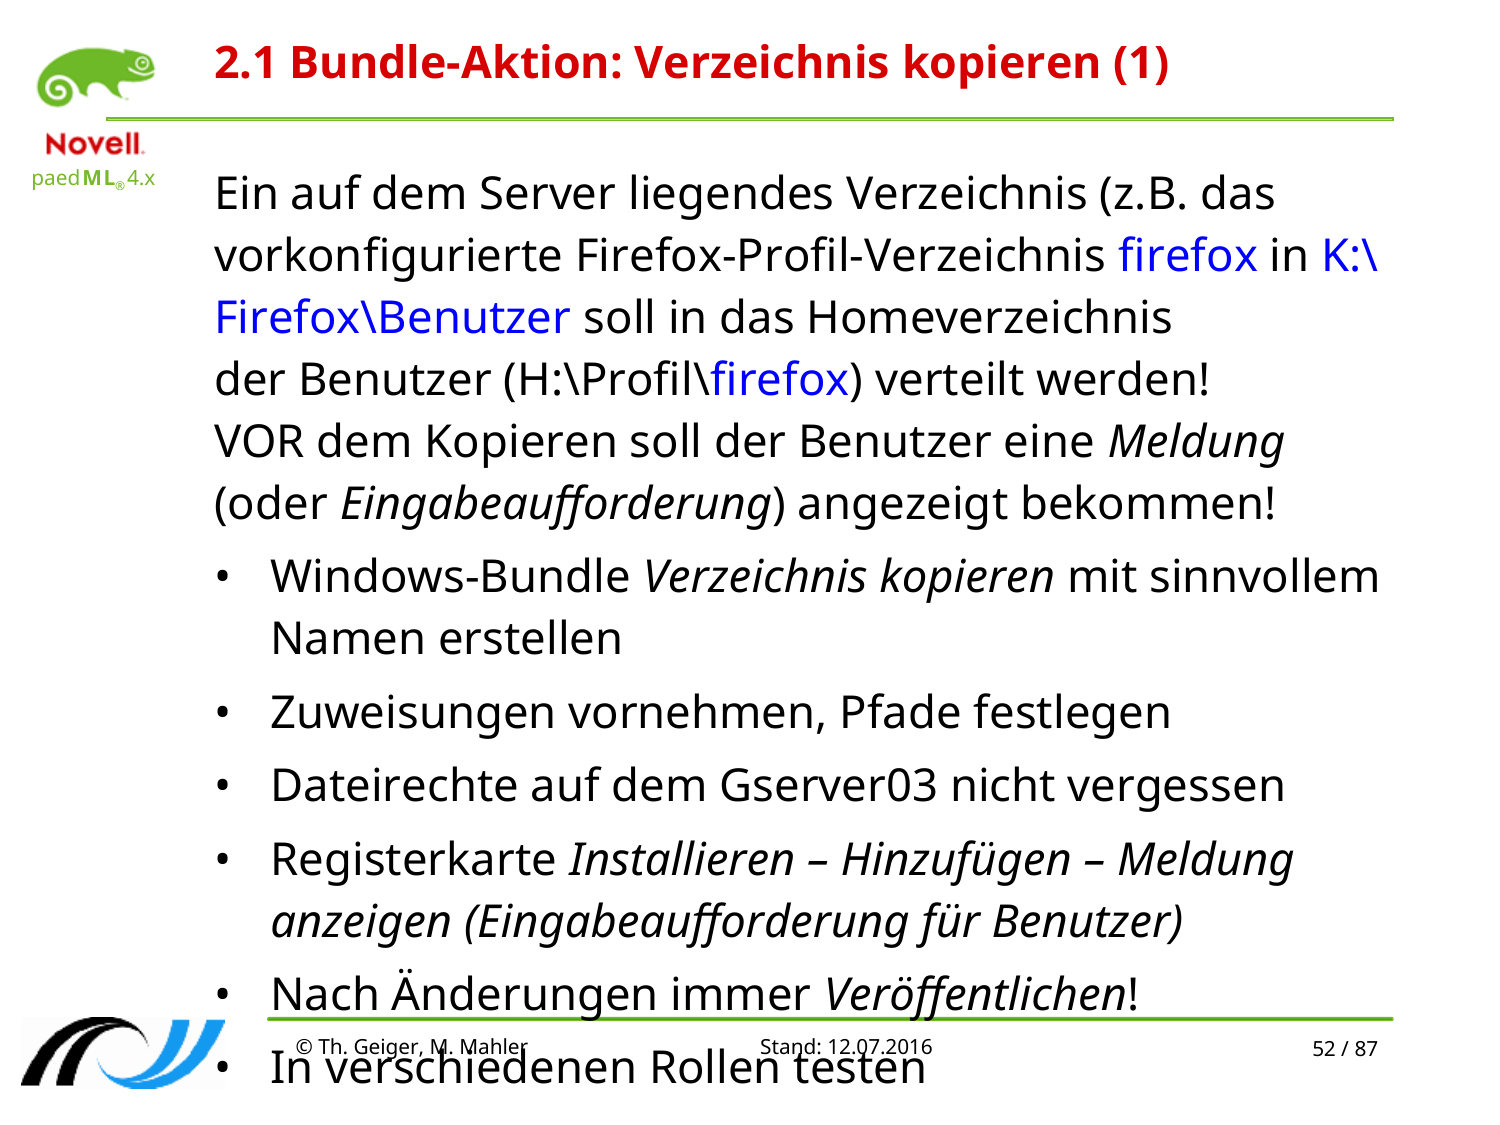

# 2.1 Bundle-Aktion: Verzeichnis kopieren (1)
Ein auf dem Server liegendes Verzeichnis (z.B. das vorkonfigurierte Firefox-Profil-Verzeichnis firefox in K:\Firefox\Benutzer soll in das Homeverzeichnis
der Benutzer (H:\Profil\firefox) verteilt werden!
VOR dem Kopieren soll der Benutzer eine Meldung
(oder Eingabeaufforderung) angezeigt bekommen!
Windows-Bundle Verzeichnis kopieren mit sinnvollem Namen erstellen
Zuweisungen vornehmen, Pfade festlegen
Dateirechte auf dem Gserver03 nicht vergessen
Registerkarte Installieren – Hinzufügen – Meldung anzeigen (Eingabeaufforderung für Benutzer)
Nach Änderungen immer Veröffentlichen!
In verschiedenen Rollen testen
© Th. Geiger, M. Mahler
12.07.2016
52